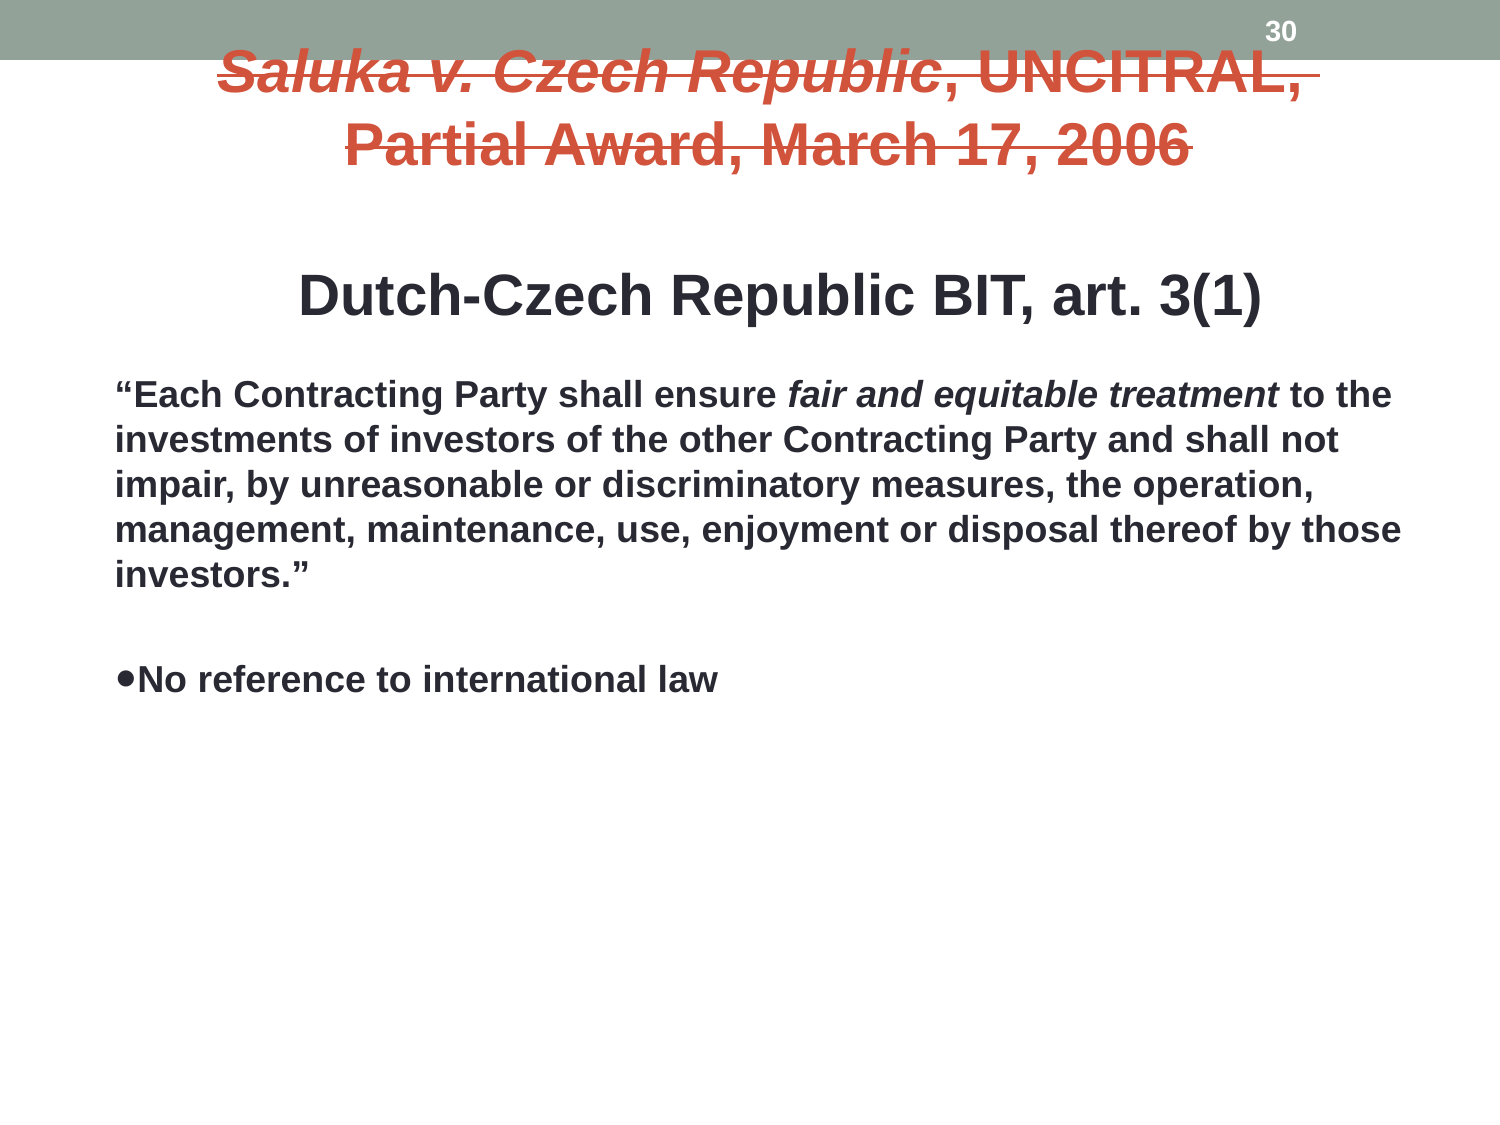

Saluka v. Czech Republic, UNCITRAL,
Partial Award, March 17, 2006
Dutch-Czech Republic BIT, art. 3(1)
“Each Contracting Party shall ensure fair and equitable treatment to the investments of investors of the other Contracting Party and shall not impair, by unreasonable or discriminatory measures, the operation, management, maintenance, use, enjoyment or disposal thereof by those investors.”
No reference to international law